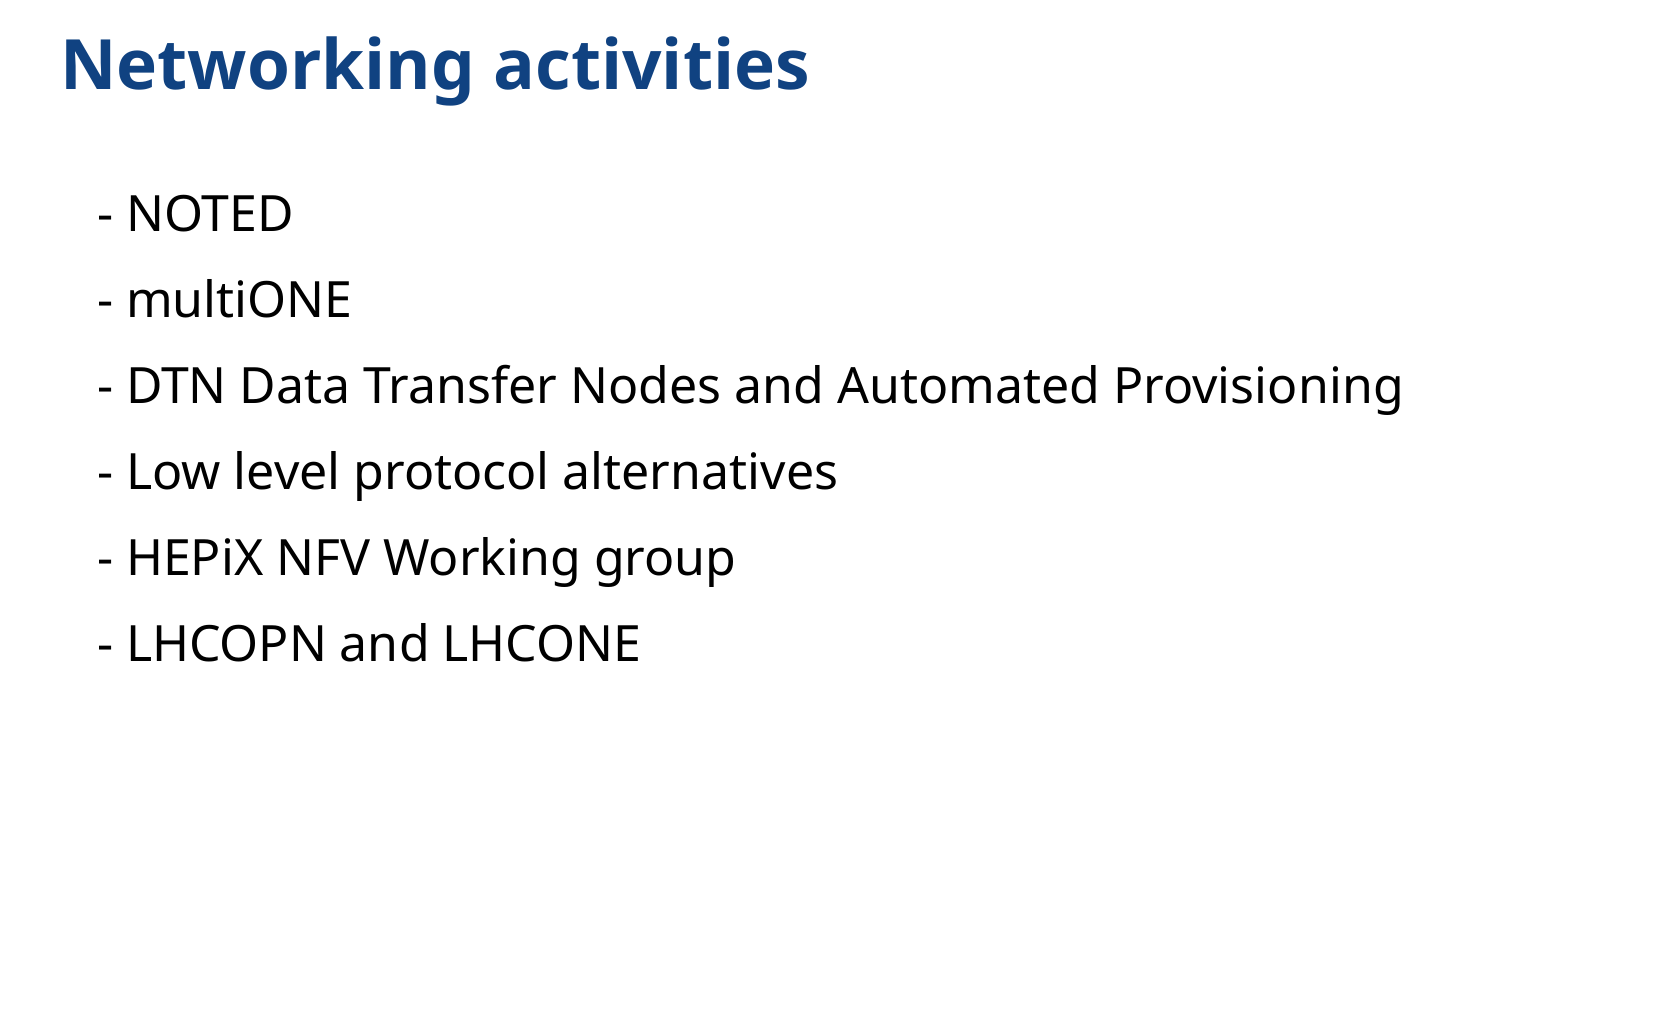

# Networking activities
- NOTED
- multiONE
- DTN Data Transfer Nodes and Automated Provisioning
- Low level protocol alternatives
- HEPiX NFV Working group
- LHCOPN and LHCONE